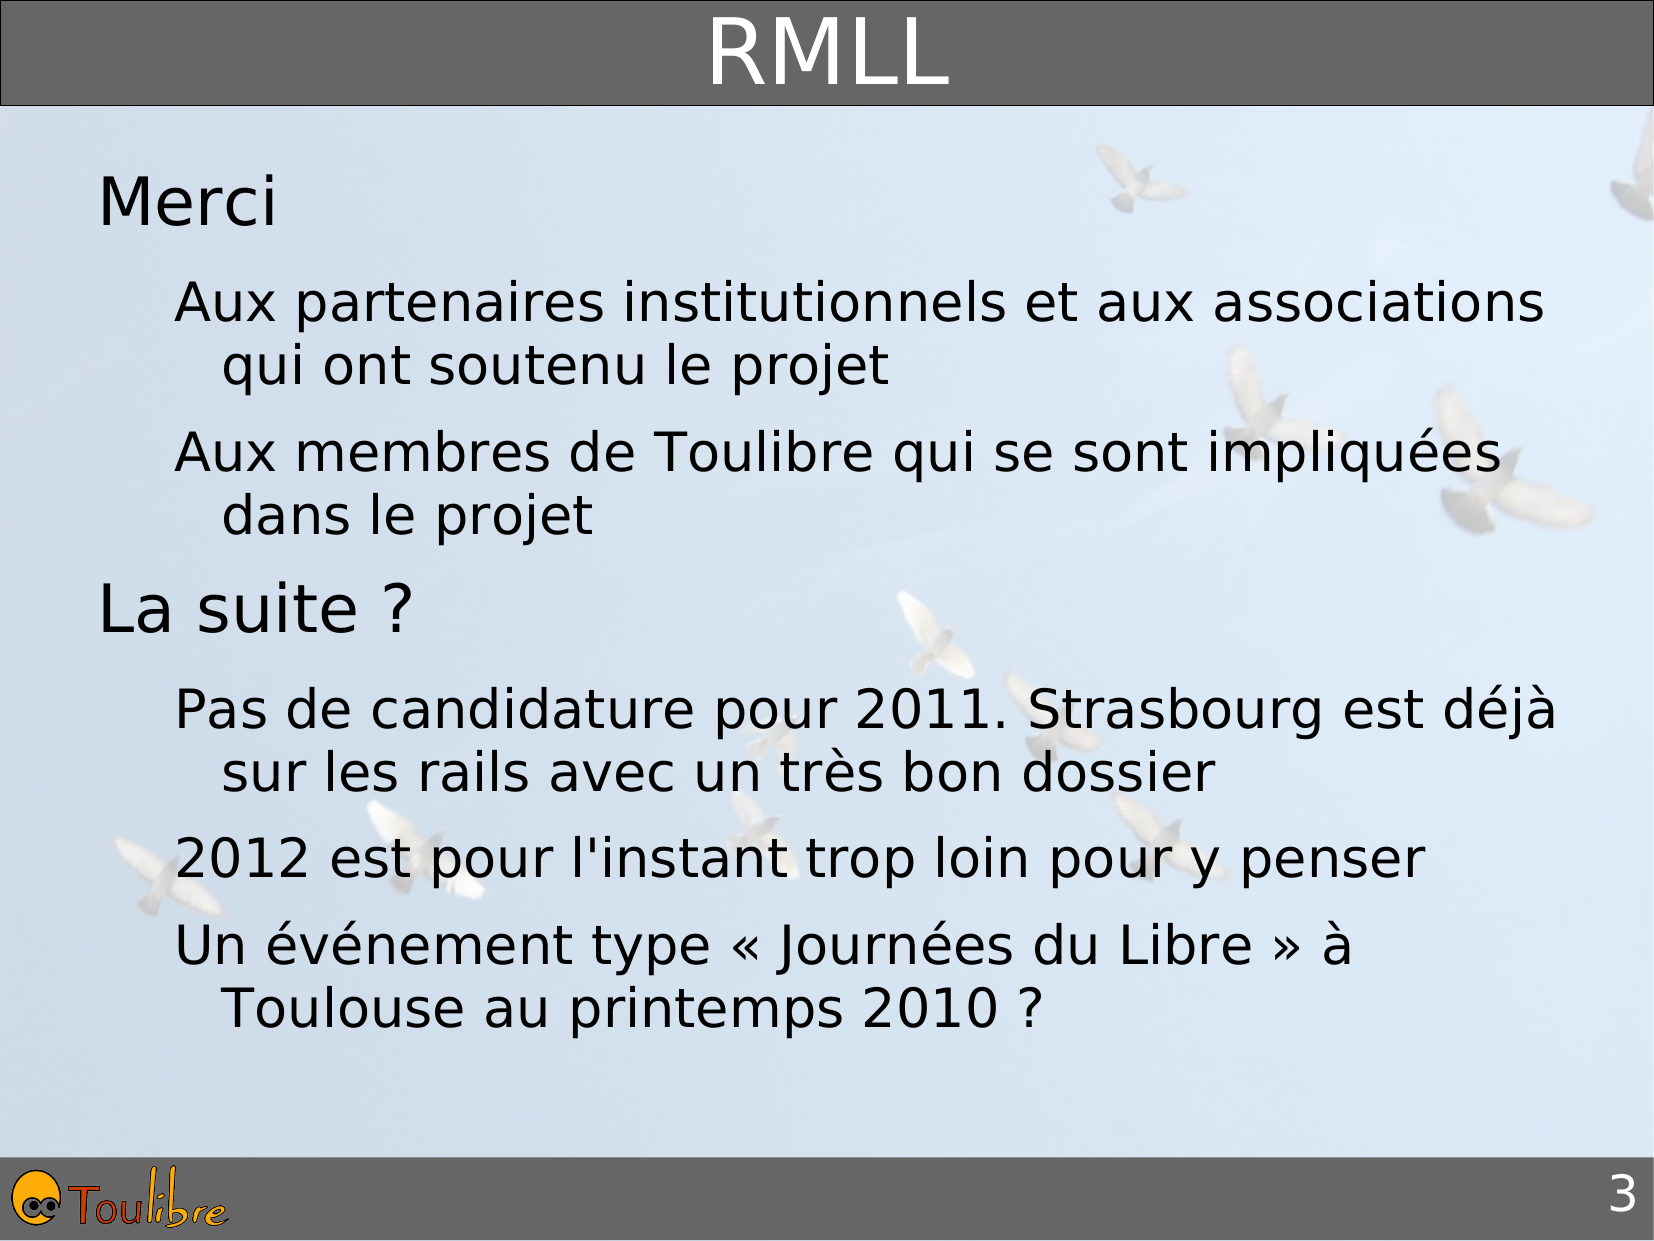

# RMLL
Merci
Aux partenaires institutionnels et aux associations qui ont soutenu le projet
Aux membres de Toulibre qui se sont impliquées dans le projet
La suite ?
Pas de candidature pour 2011. Strasbourg est déjà sur les rails avec un très bon dossier
2012 est pour l'instant trop loin pour y penser
Un événement type « Journées du Libre » à Toulouse au printemps 2010 ?